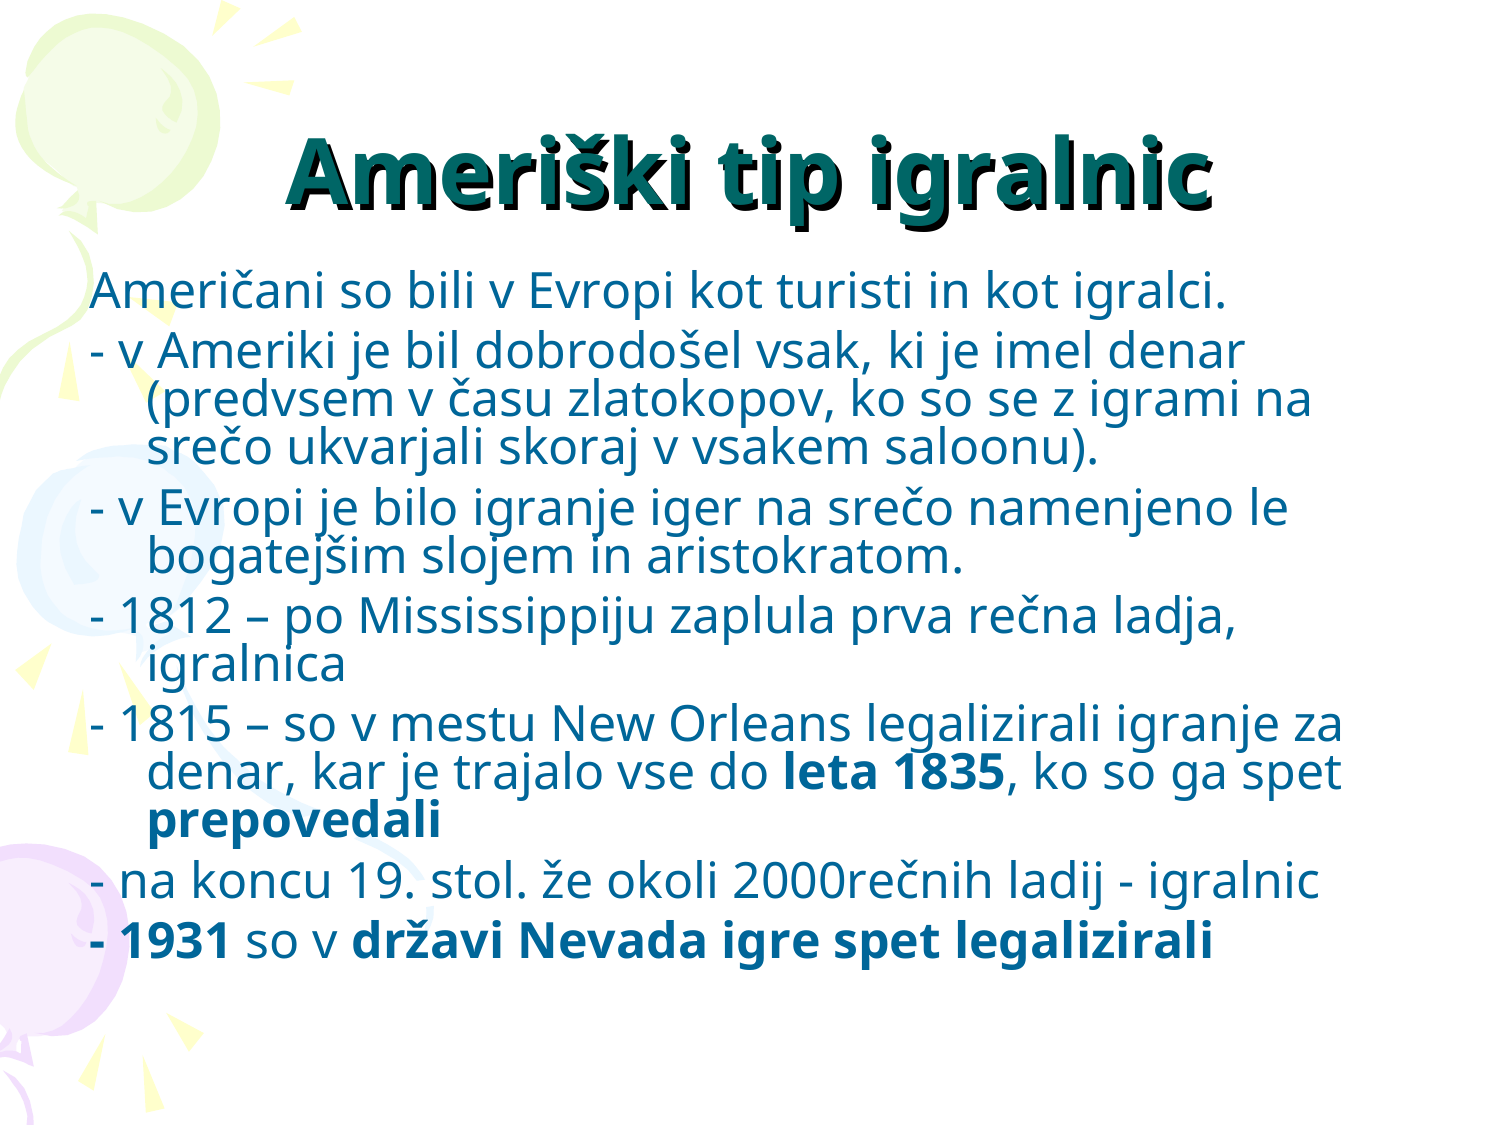

# Ameriški tip igralnic
Američani so bili v Evropi kot turisti in kot igralci.
- v Ameriki je bil dobrodošel vsak, ki je imel denar (predvsem v času zlatokopov, ko so se z igrami na srečo ukvarjali skoraj v vsakem saloonu).
- v Evropi je bilo igranje iger na srečo namenjeno le bogatejšim slojem in aristokratom.
- 1812 – po Mississippiju zaplula prva rečna ladja, igralnica
- 1815 – so v mestu New Orleans legalizirali igranje za denar, kar je trajalo vse do leta 1835, ko so ga spet prepovedali
- na koncu 19. stol. že okoli 2000rečnih ladij - igralnic
- 1931 so v državi Nevada igre spet legalizirali